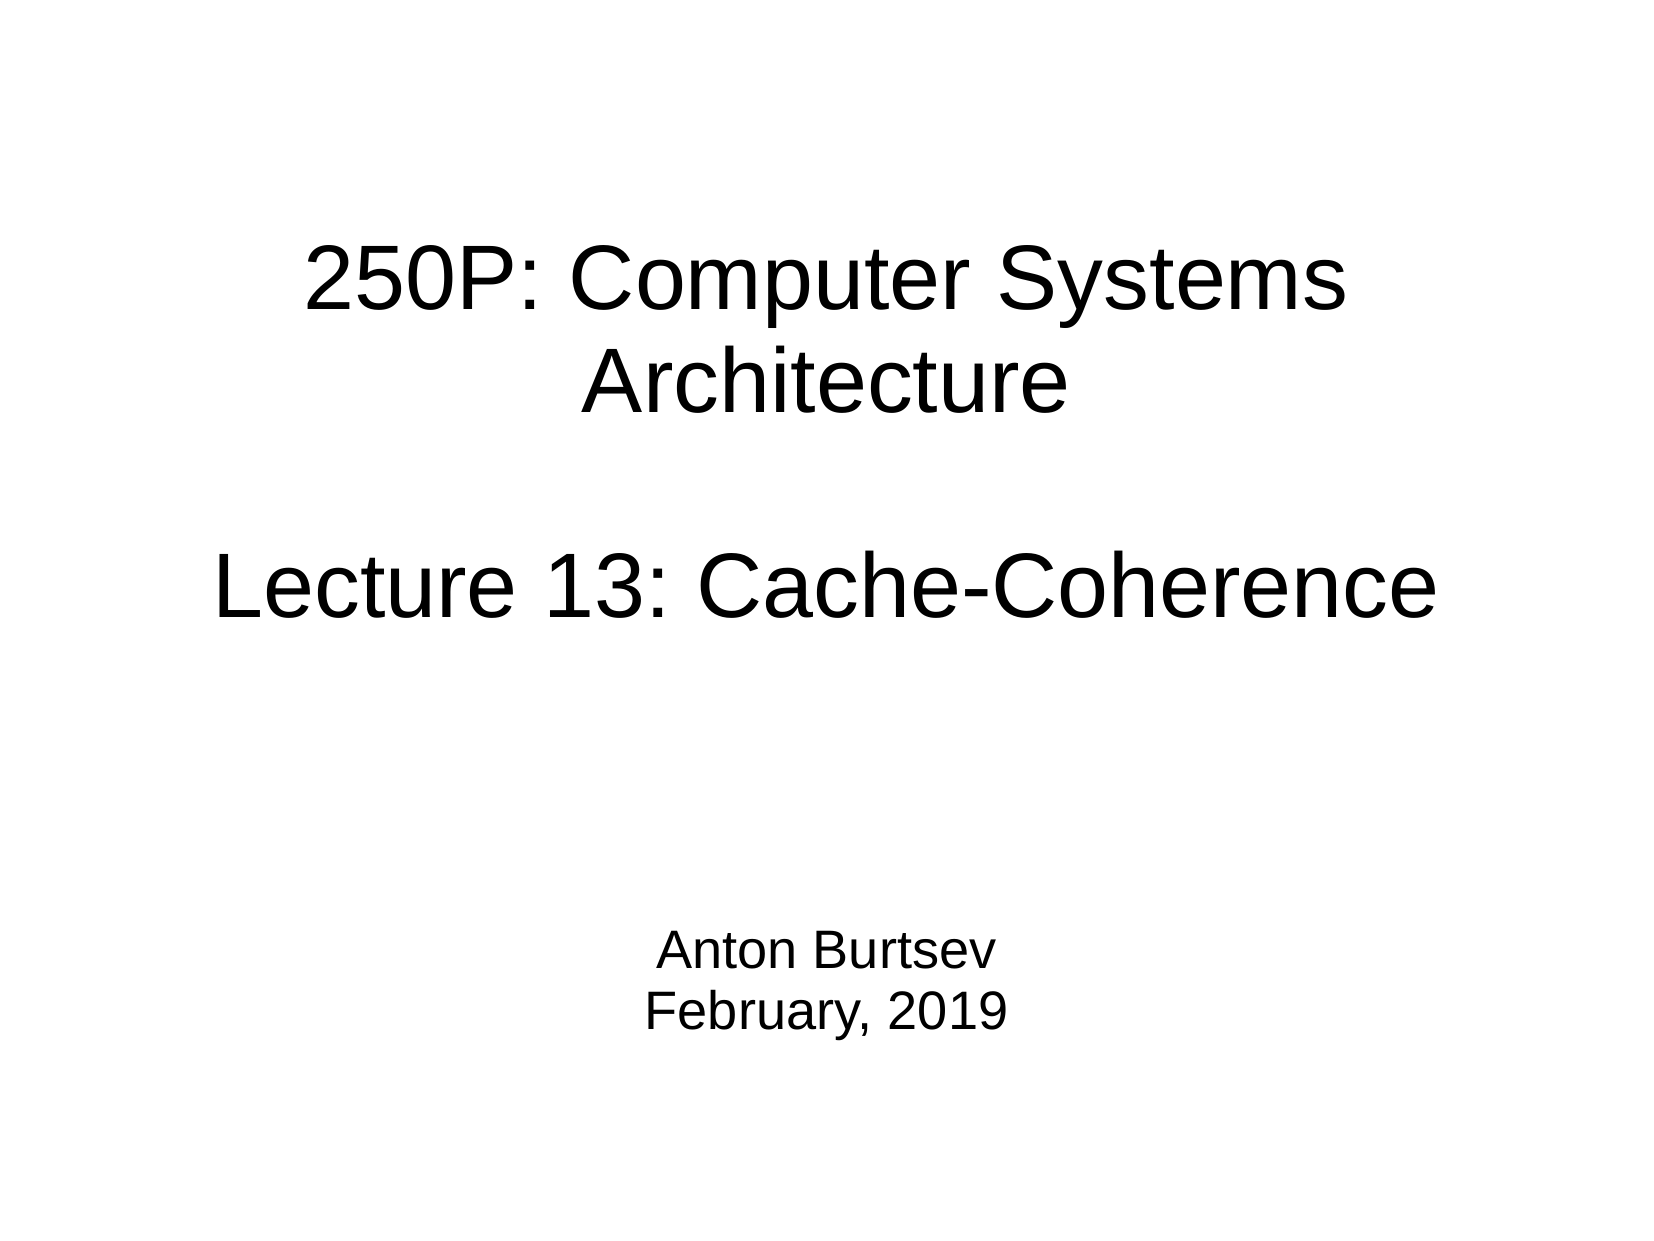

# 250P: Computer Systems Architecture Lecture 13: Cache-Coherence
Anton Burtsev
February, 2019